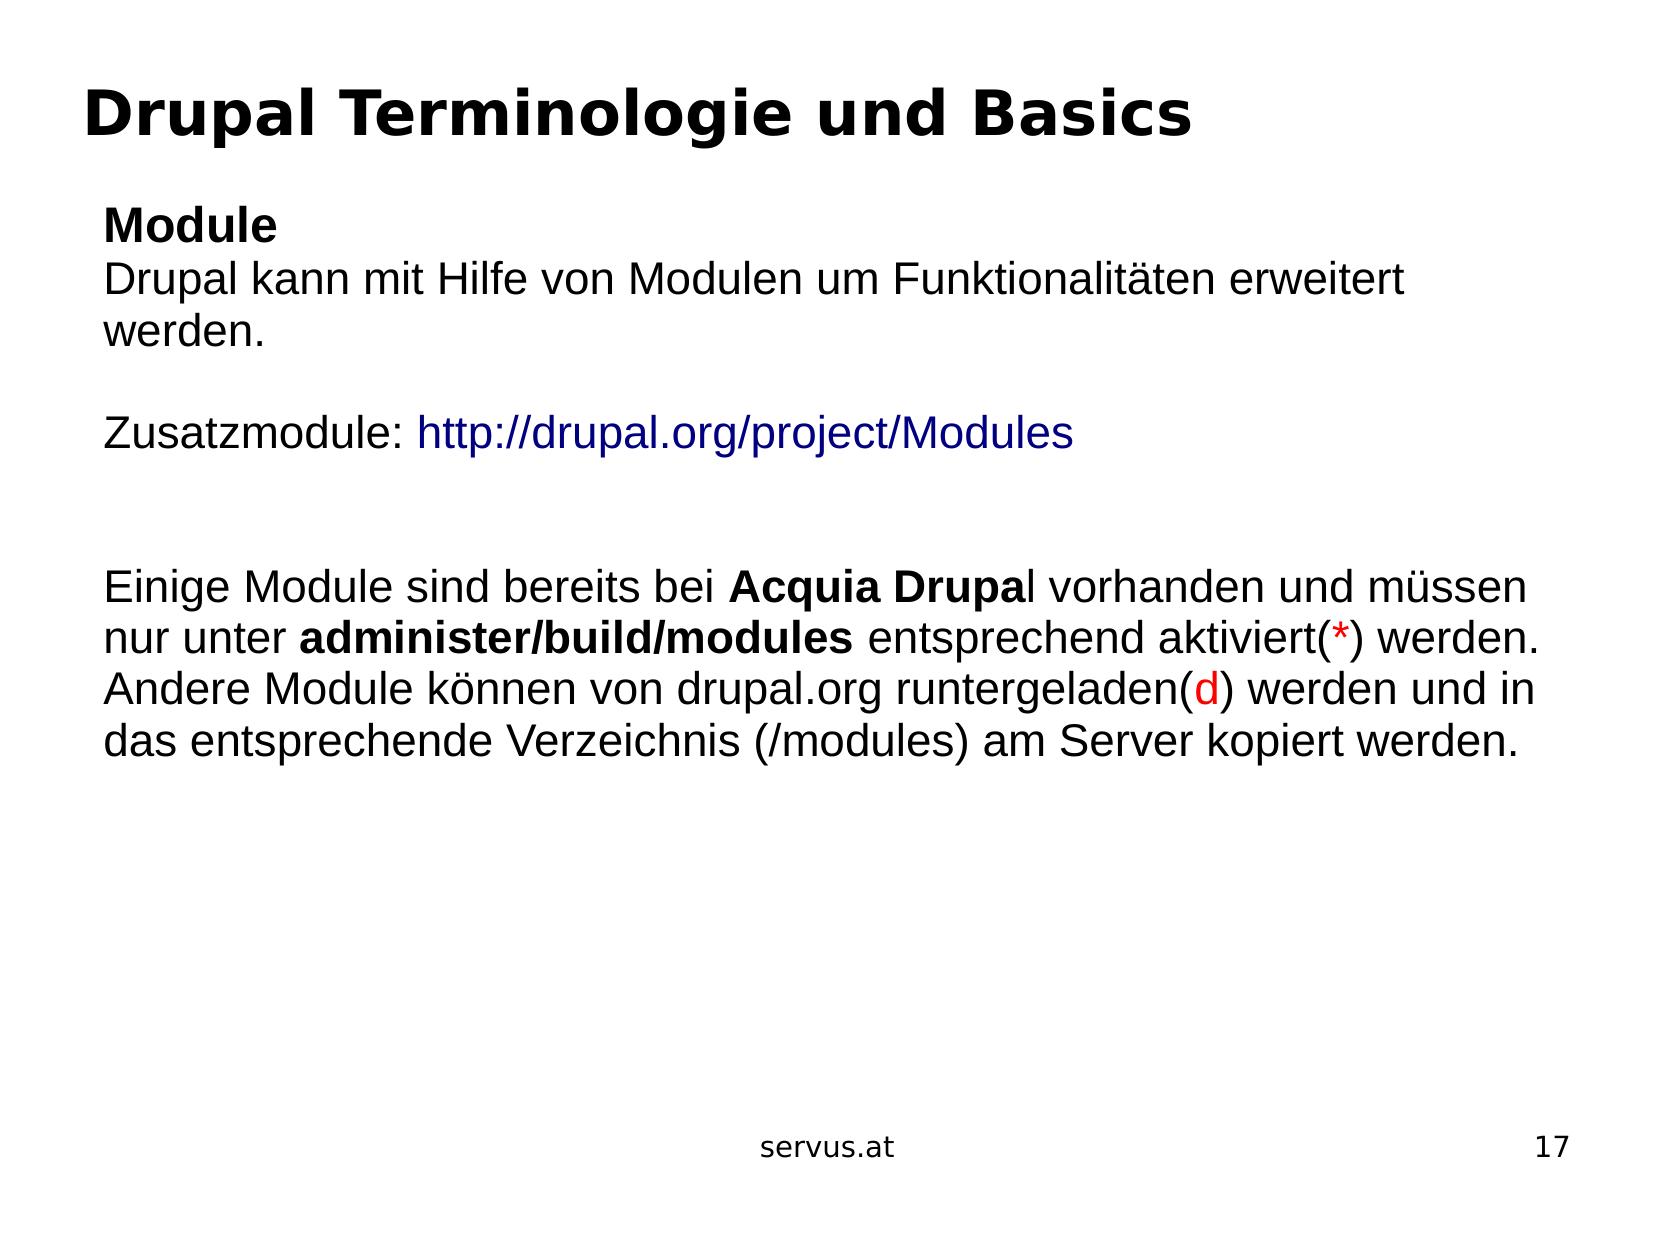

# Drupal Terminologie und Basics
Module
Drupal kann mit Hilfe von Modulen um Funktionalitäten erweitert werden.
Zusatzmodule: http://drupal.org/project/Modules
Einige Module sind bereits bei Acquia Drupal vorhanden und müssen nur unter administer/build/modules entsprechend aktiviert(*) werden.
Andere Module können von drupal.org runtergeladen(d) werden und in das entsprechende Verzeichnis (/modules) am Server kopiert werden.
servus.at
17